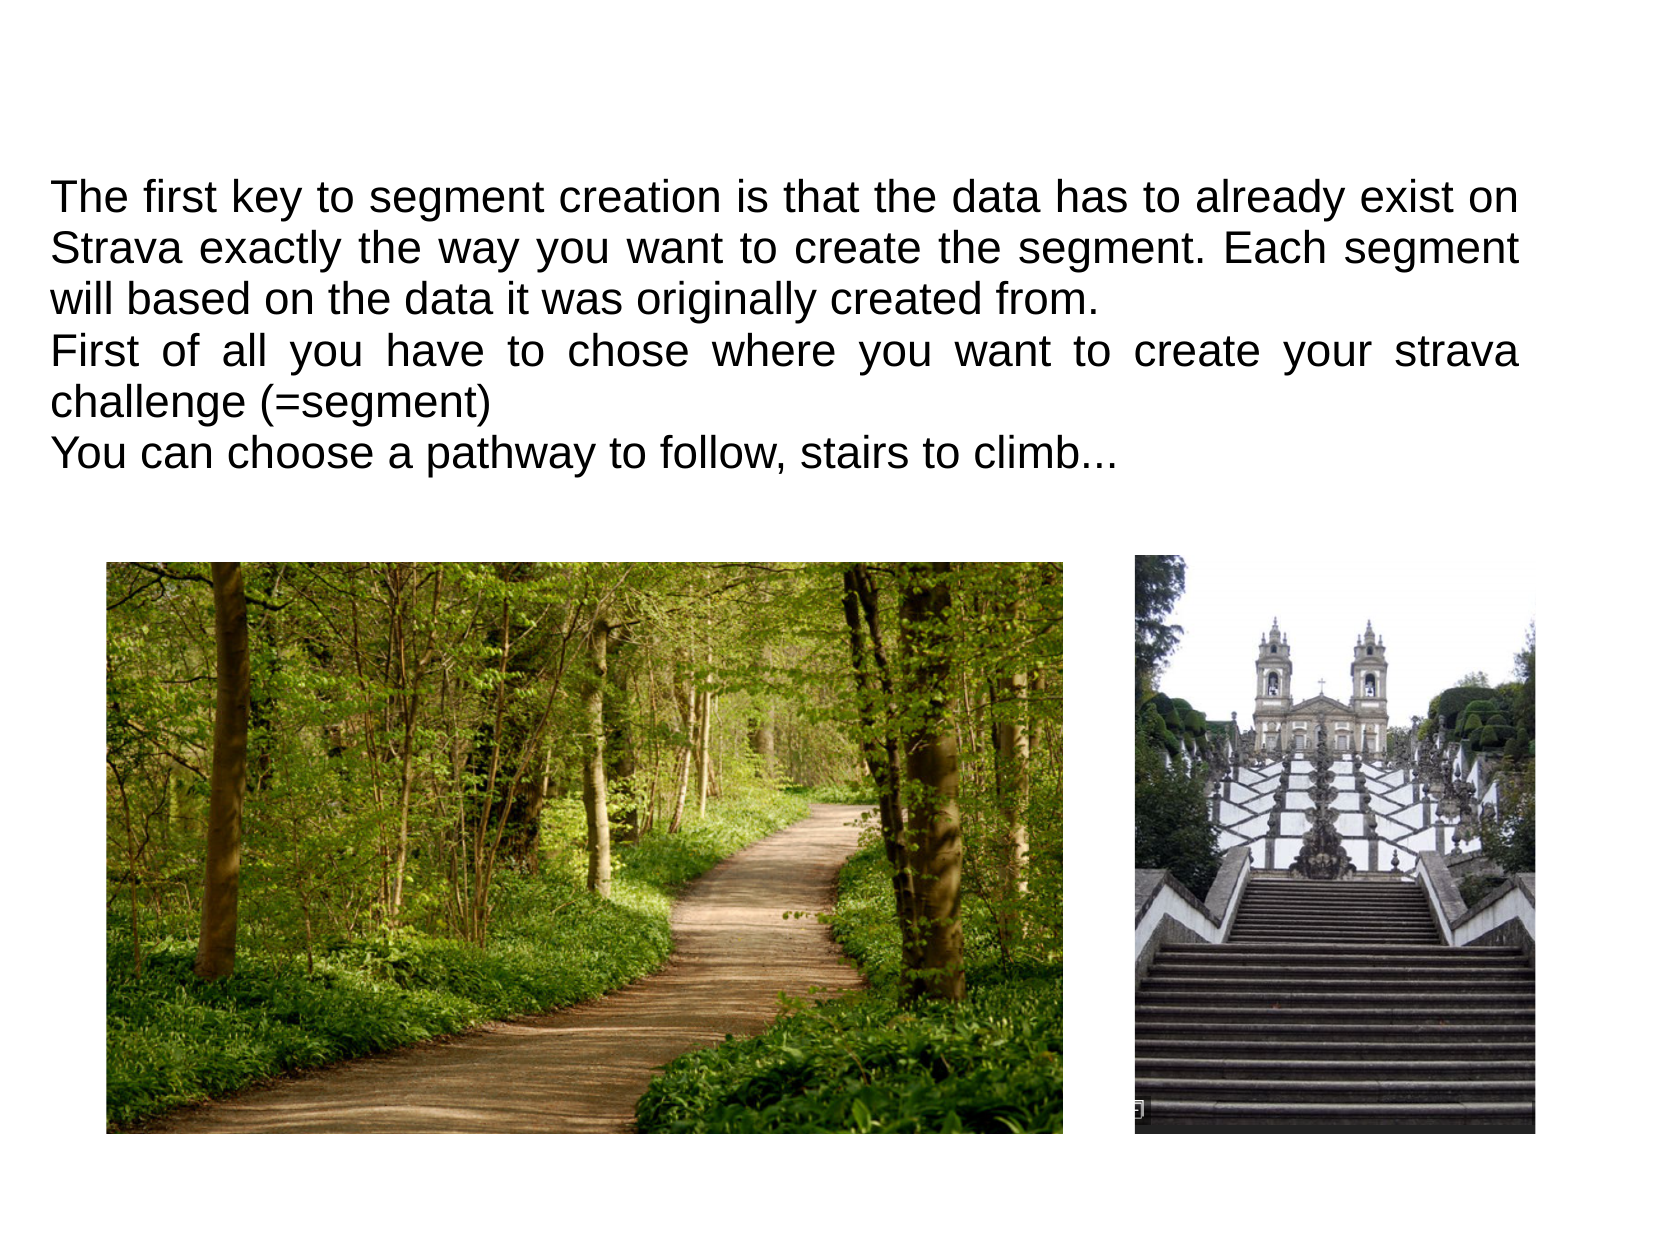

The first key to segment creation is that the data has to already exist on Strava exactly the way you want to create the segment. Each segment will based on the data it was originally created from.
First of all you have to chose where you want to create your strava challenge (=segment)
You can choose a pathway to follow, stairs to climb...